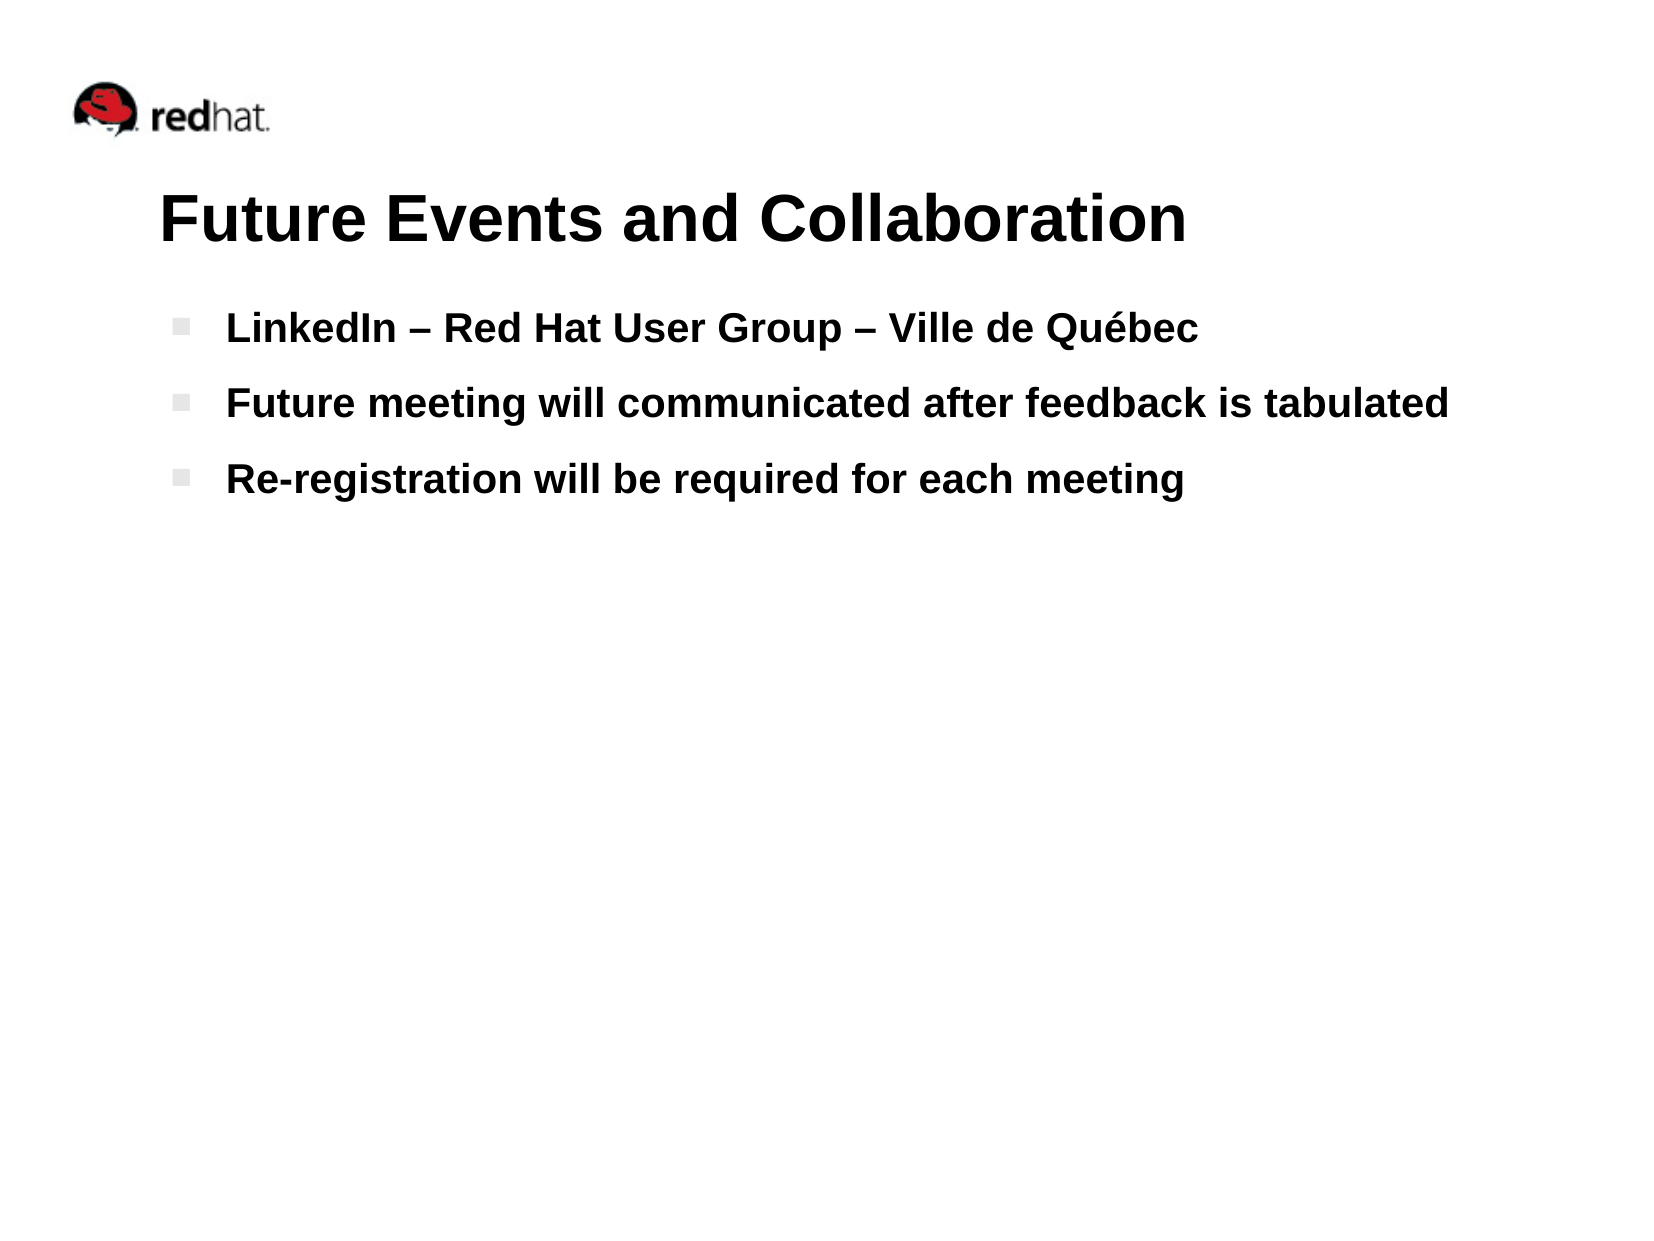

# Future Events and Collaboration
LinkedIn – Red Hat User Group – Ville de Québec
Future meeting will communicated after feedback is tabulated
Re-registration will be required for each meeting